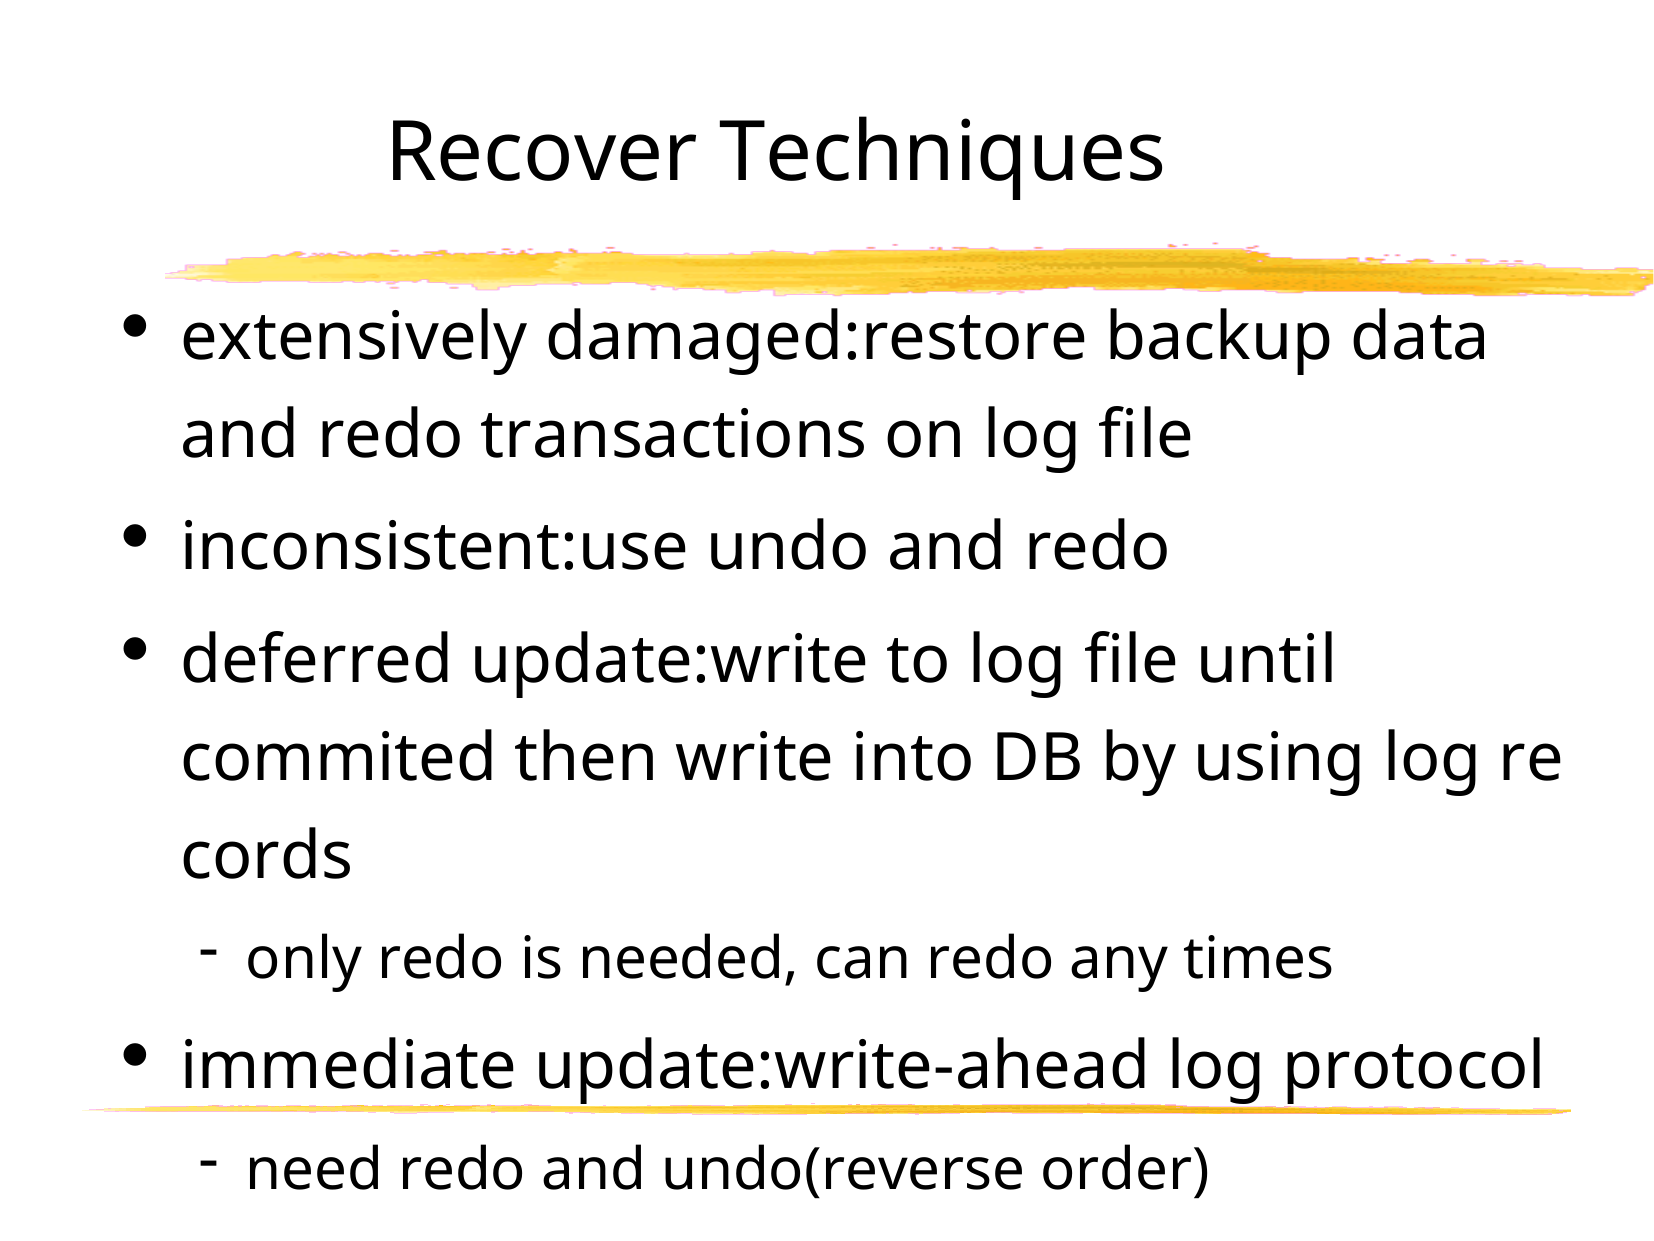

# Recover Techniques
extensively damaged:restore backup data
and redo transactions on log file
inconsistent:use undo and redo
deferred update:write to log file until
commited then write into DB by using log records
only redo is needed, can redo any times
immediate update:write-ahead log protocol
need redo and undo(reverse order)
Shadow paging:use current and shadow page, not log file system